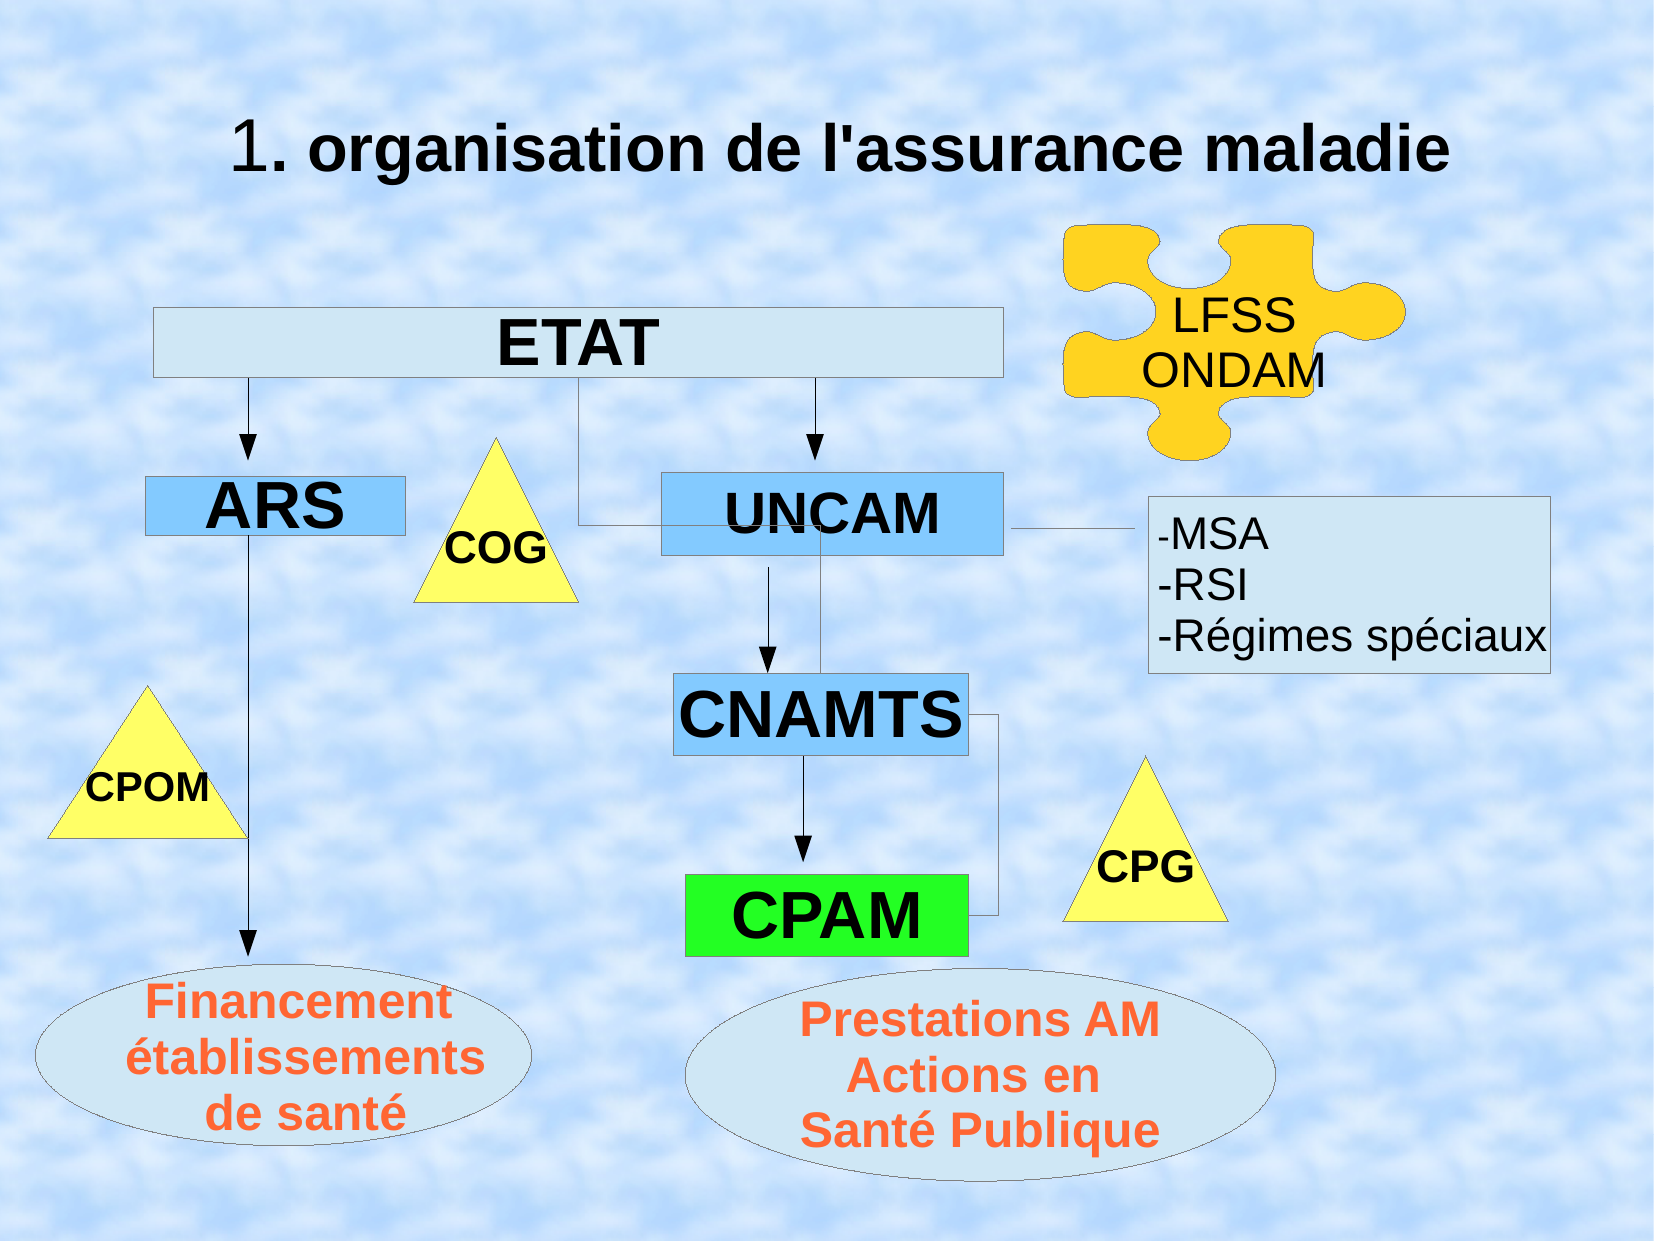

# 1. organisation de l'assurance maladie
LFSS
ONDAM
ETAT
COG
UNCAM
ARS
-MSA
-RSI
-Régimes spéciaux
CNAMTS
CPOM
CPG
CPAM
Financement
 établissements
 de santé
Prestations AM
Actions en
Santé Publique